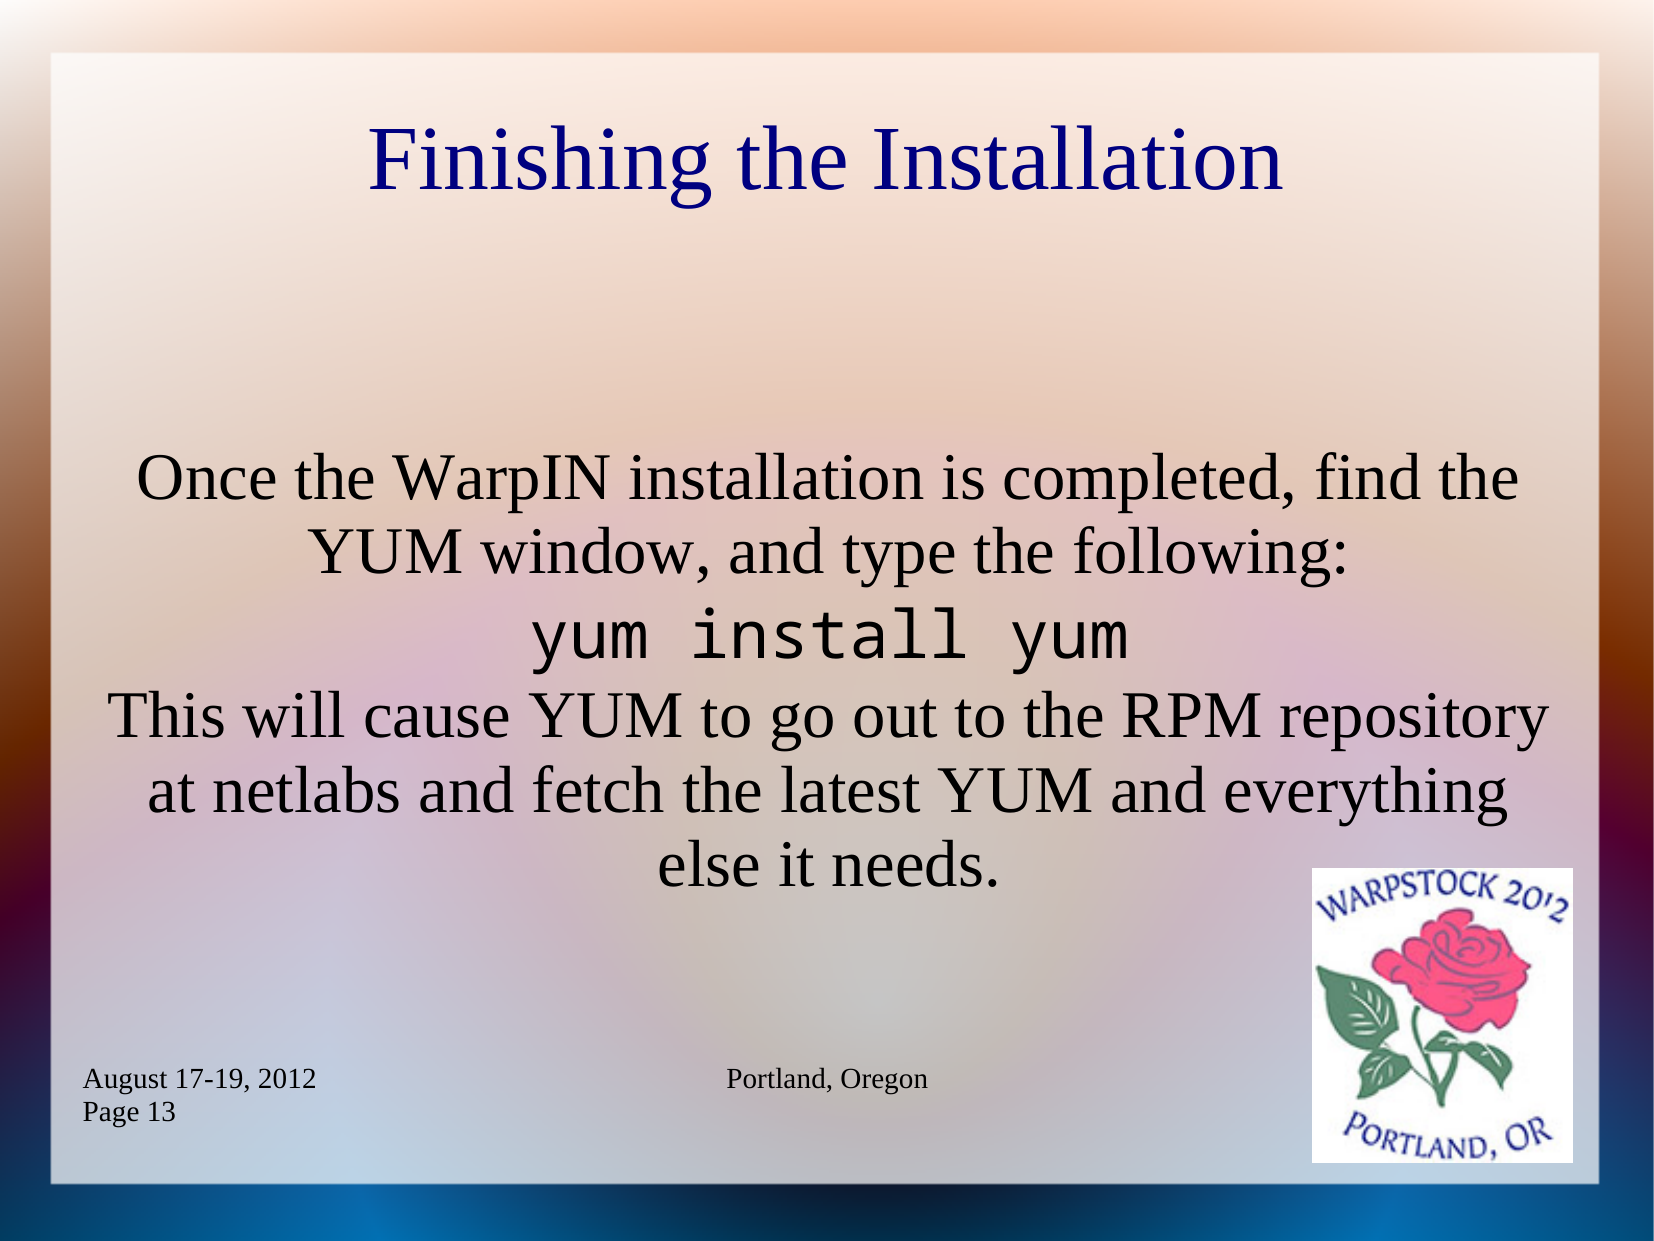

# Finishing the Installation
Once the WarpIN installation is completed, find the YUM window, and type the following:
yum install yum
This will cause YUM to go out to the RPM repository at netlabs and fetch the latest YUM and everything else it needs.
August 17-19, 2012
Portland, Oregon